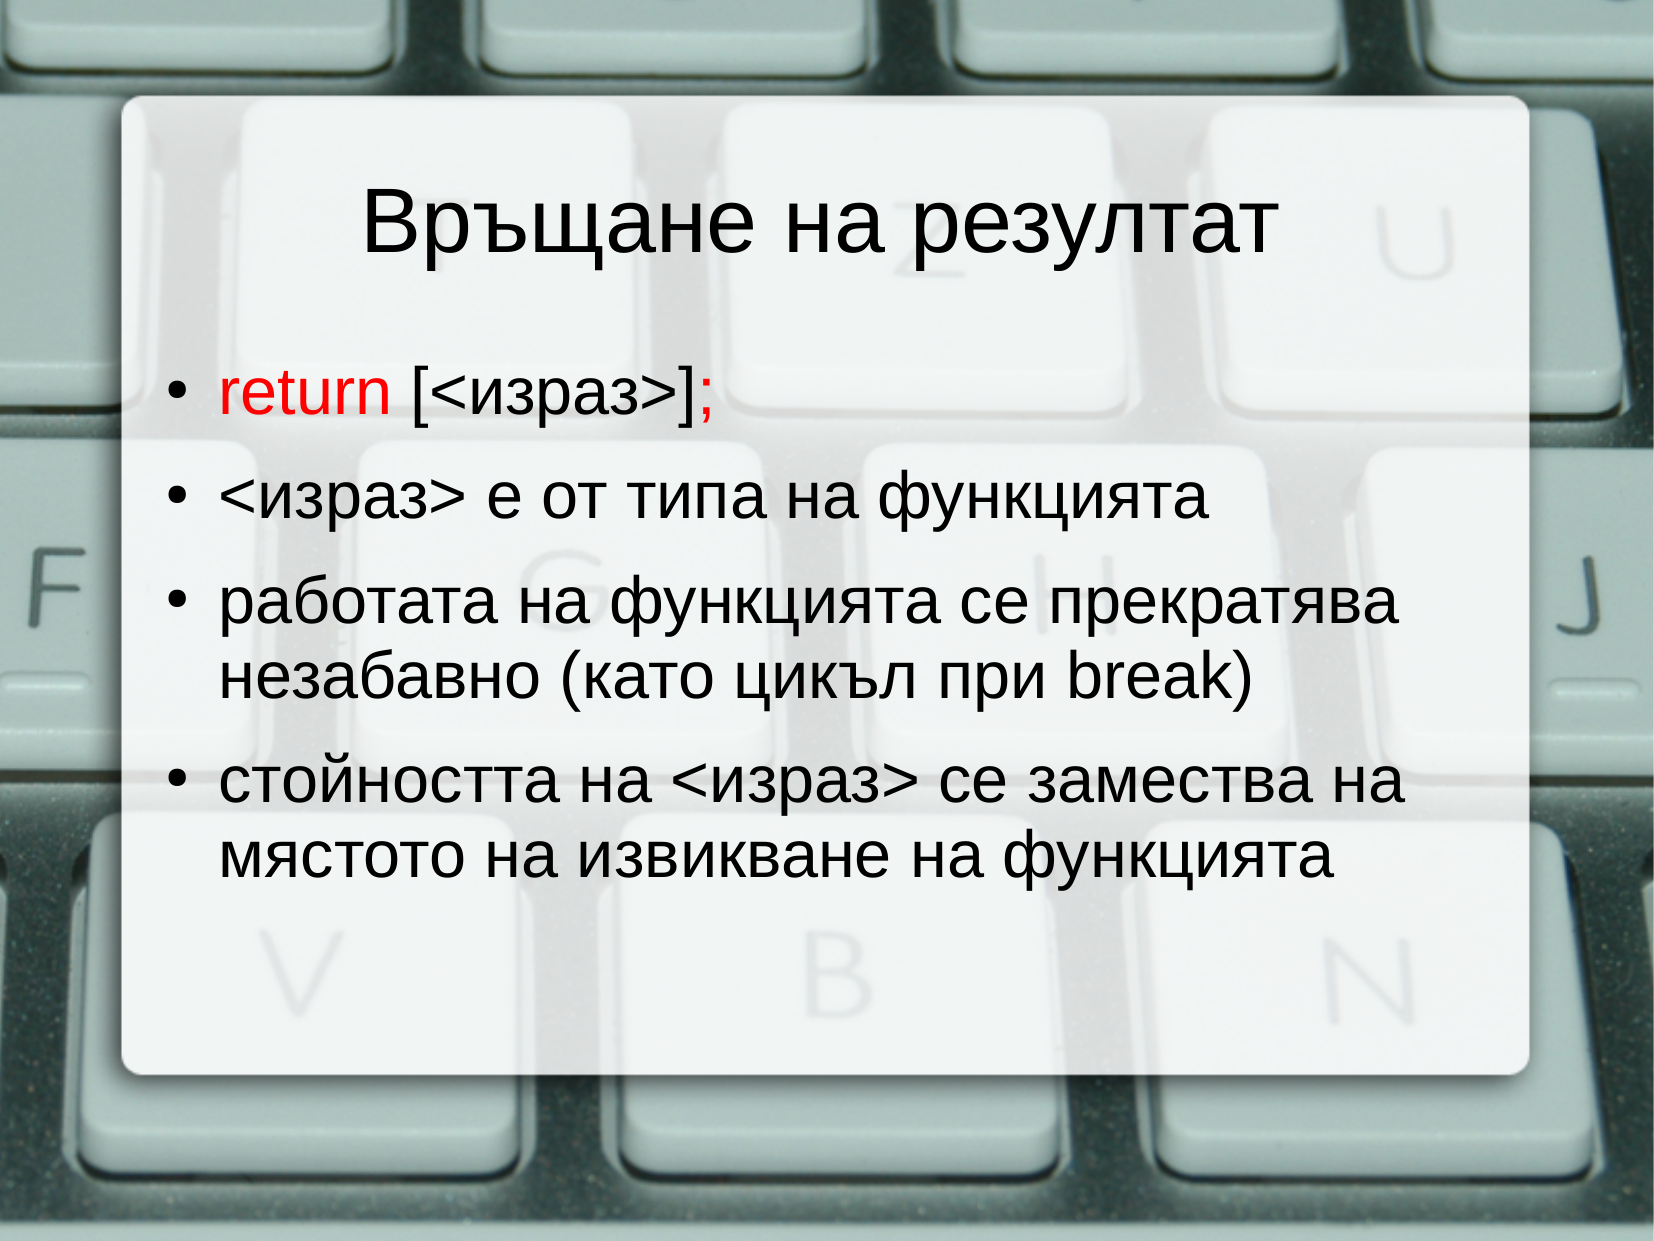

# Връщане на резултат
return [<израз>];
<израз> е от типа на функцията
работата на функцията се прекратява незабавно (като цикъл при break)
стойността на <израз> се замества на мястото на извикване на функцията